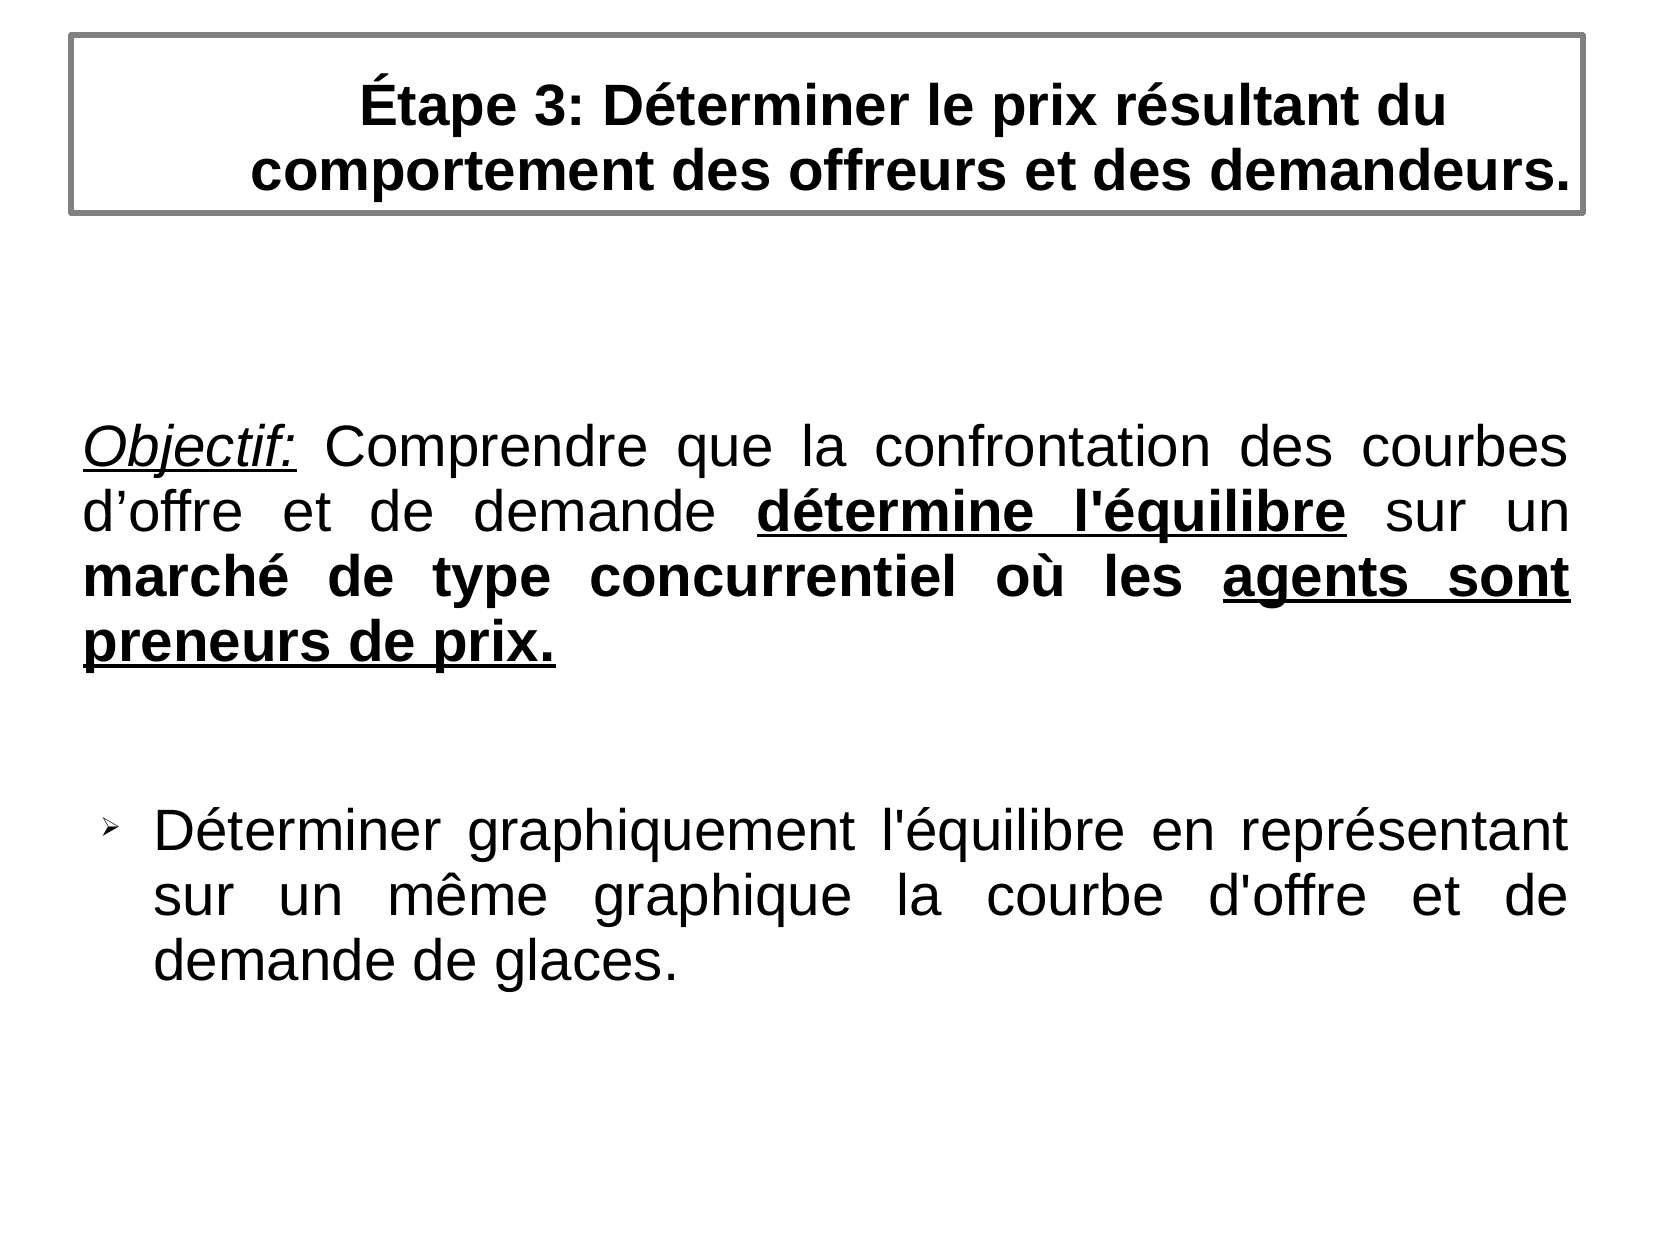

Étape 3: Déterminer le prix résultant du
comportement des offreurs et des demandeurs.
# Objectif: Comprendre que la confrontation des courbes d’offre et de demande détermine l'équilibre sur un marché de type concurrentiel où les agents sont preneurs de prix.
Déterminer graphiquement l'équilibre en représentant sur un même graphique la courbe d'offre et de demande de glaces.